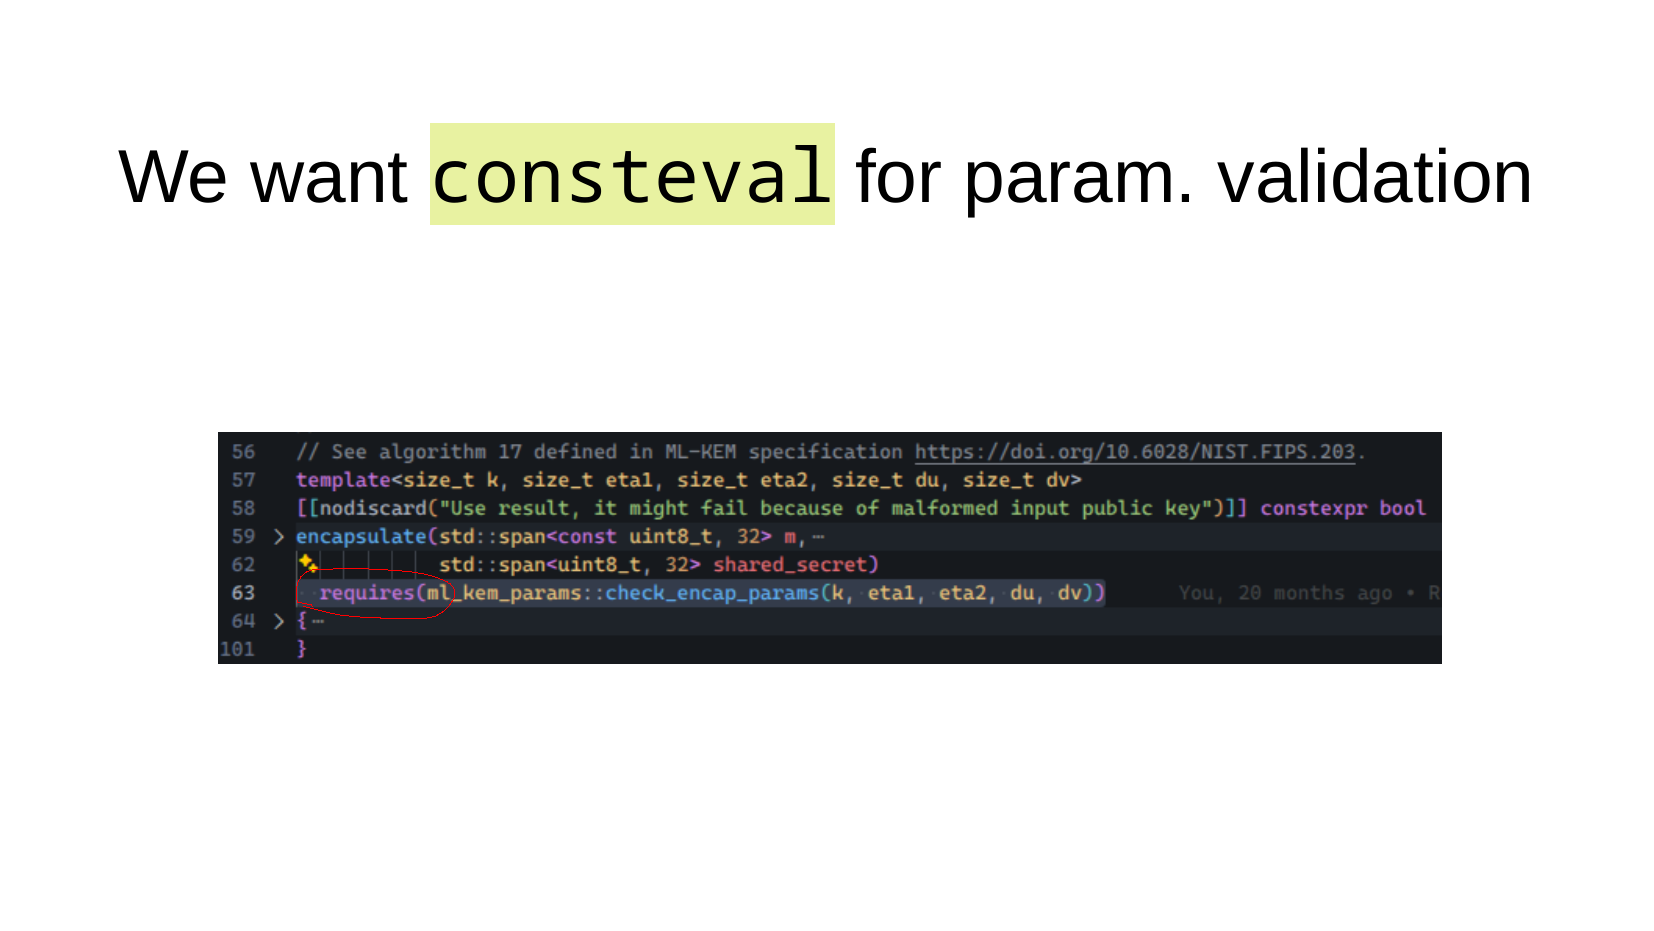

# We want consteval for param. validation